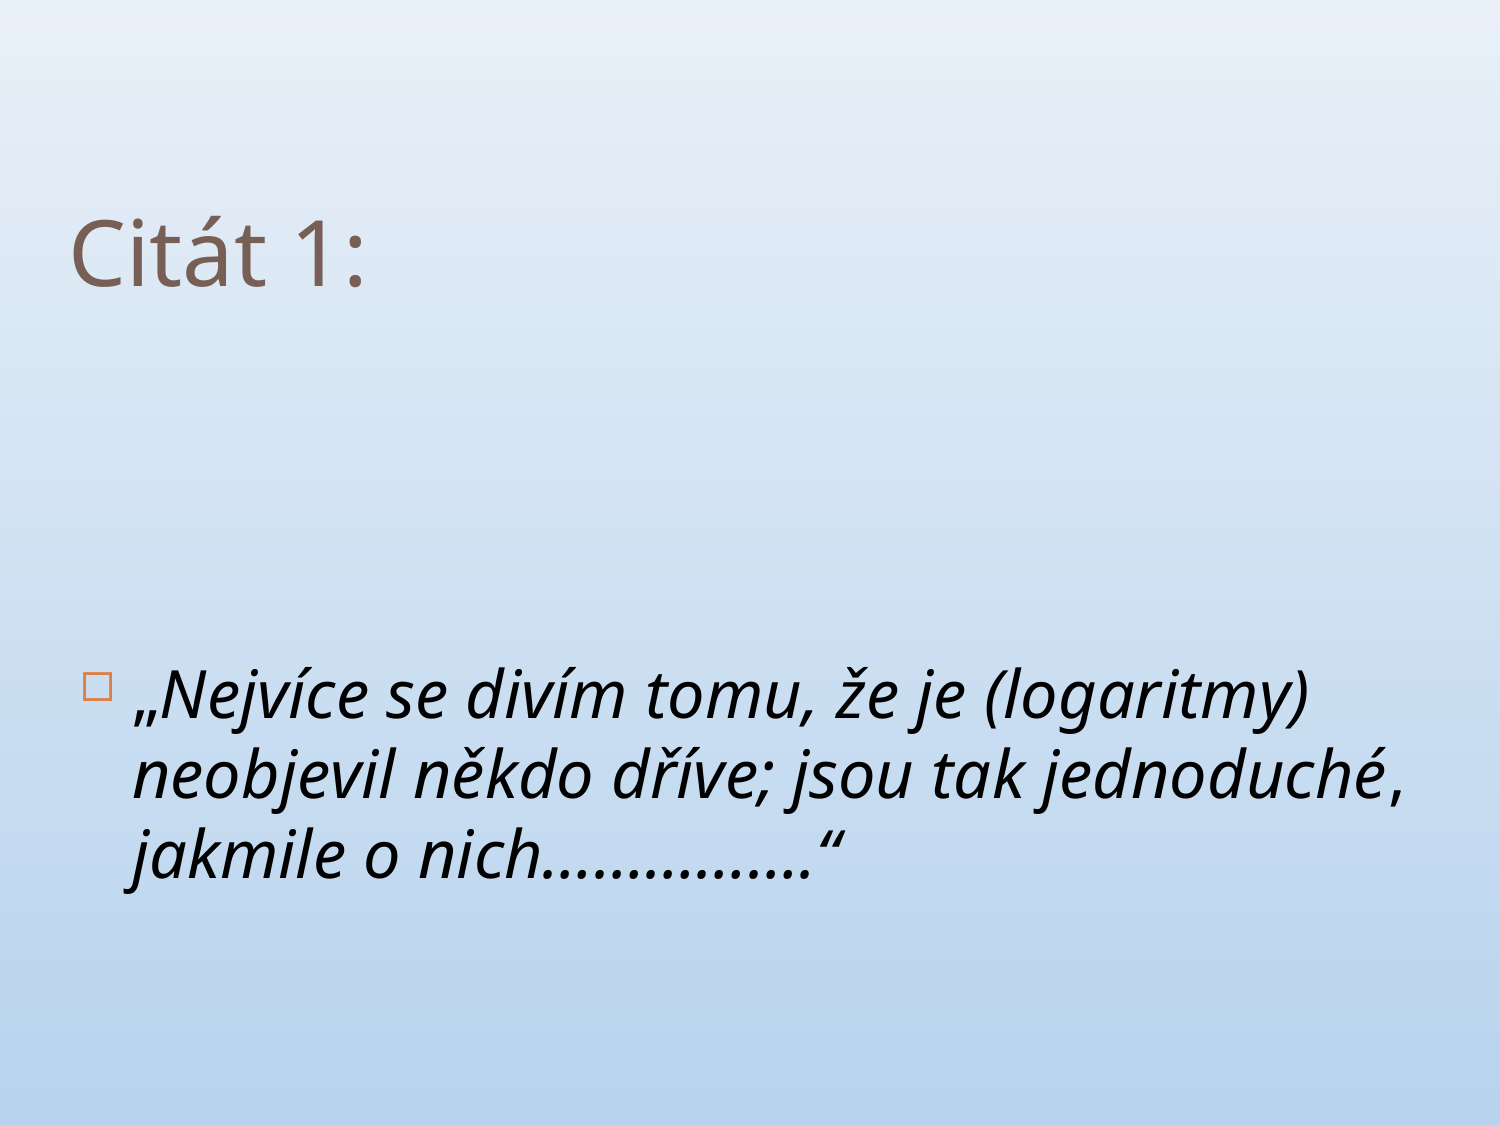

# Citát 1:
„Nejvíce se divím tomu, že je (logaritmy) neobjevil někdo dříve; jsou tak jednoduché, jakmile o nich…………….“